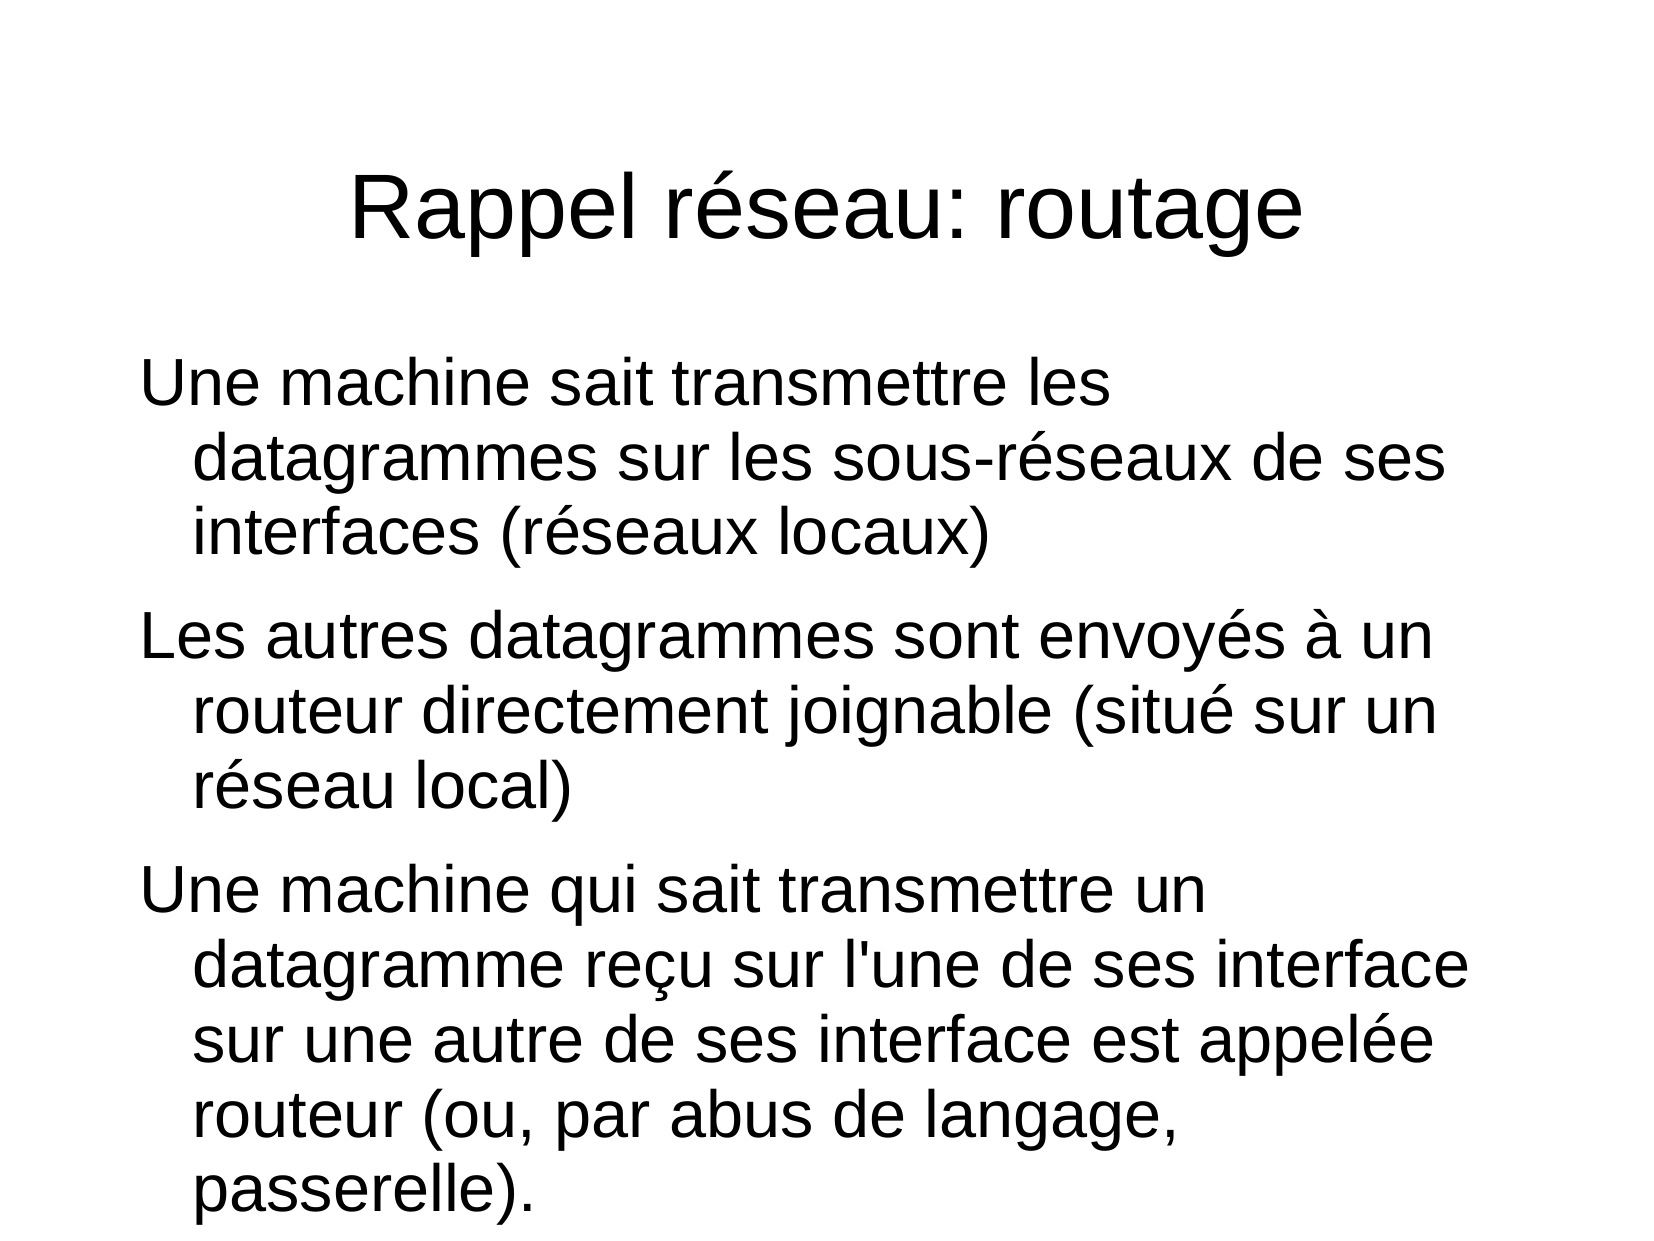

# Rappel réseau: routage
Une machine sait transmettre les datagrammes sur les sous-réseaux de ses interfaces (réseaux locaux)
Les autres datagrammes sont envoyés à un routeur directement joignable (situé sur un réseau local)
Une machine qui sait transmettre un datagramme reçu sur l'une de ses interface sur une autre de ses interface est appelée routeur (ou, par abus de langage, passerelle).